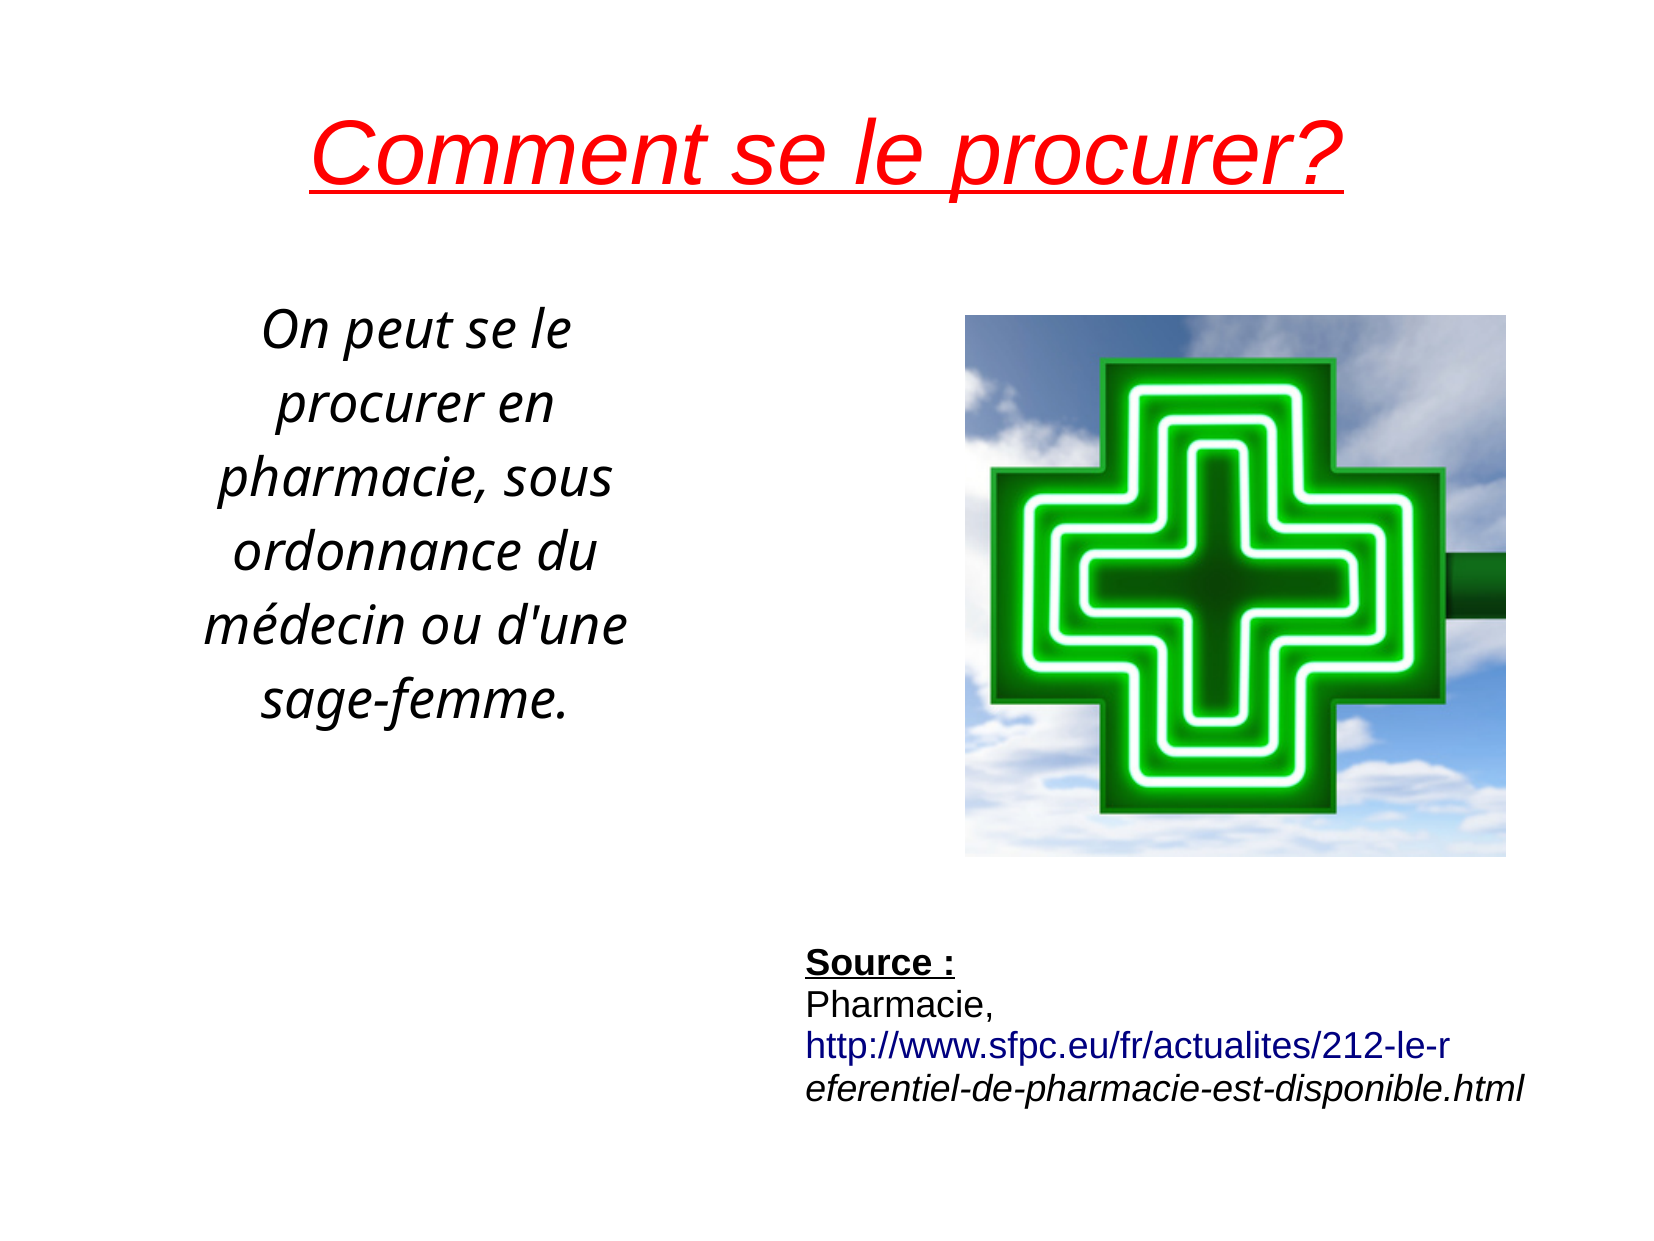

# Comment se le procurer?
On peut se le procurer en pharmacie, sous ordonnance du médecin ou d'une sage-femme.
Source :
Pharmacie,
http://www.sfpc.eu/fr/actualites/212-le-r
eferentiel-de-pharmacie-est-disponible.html